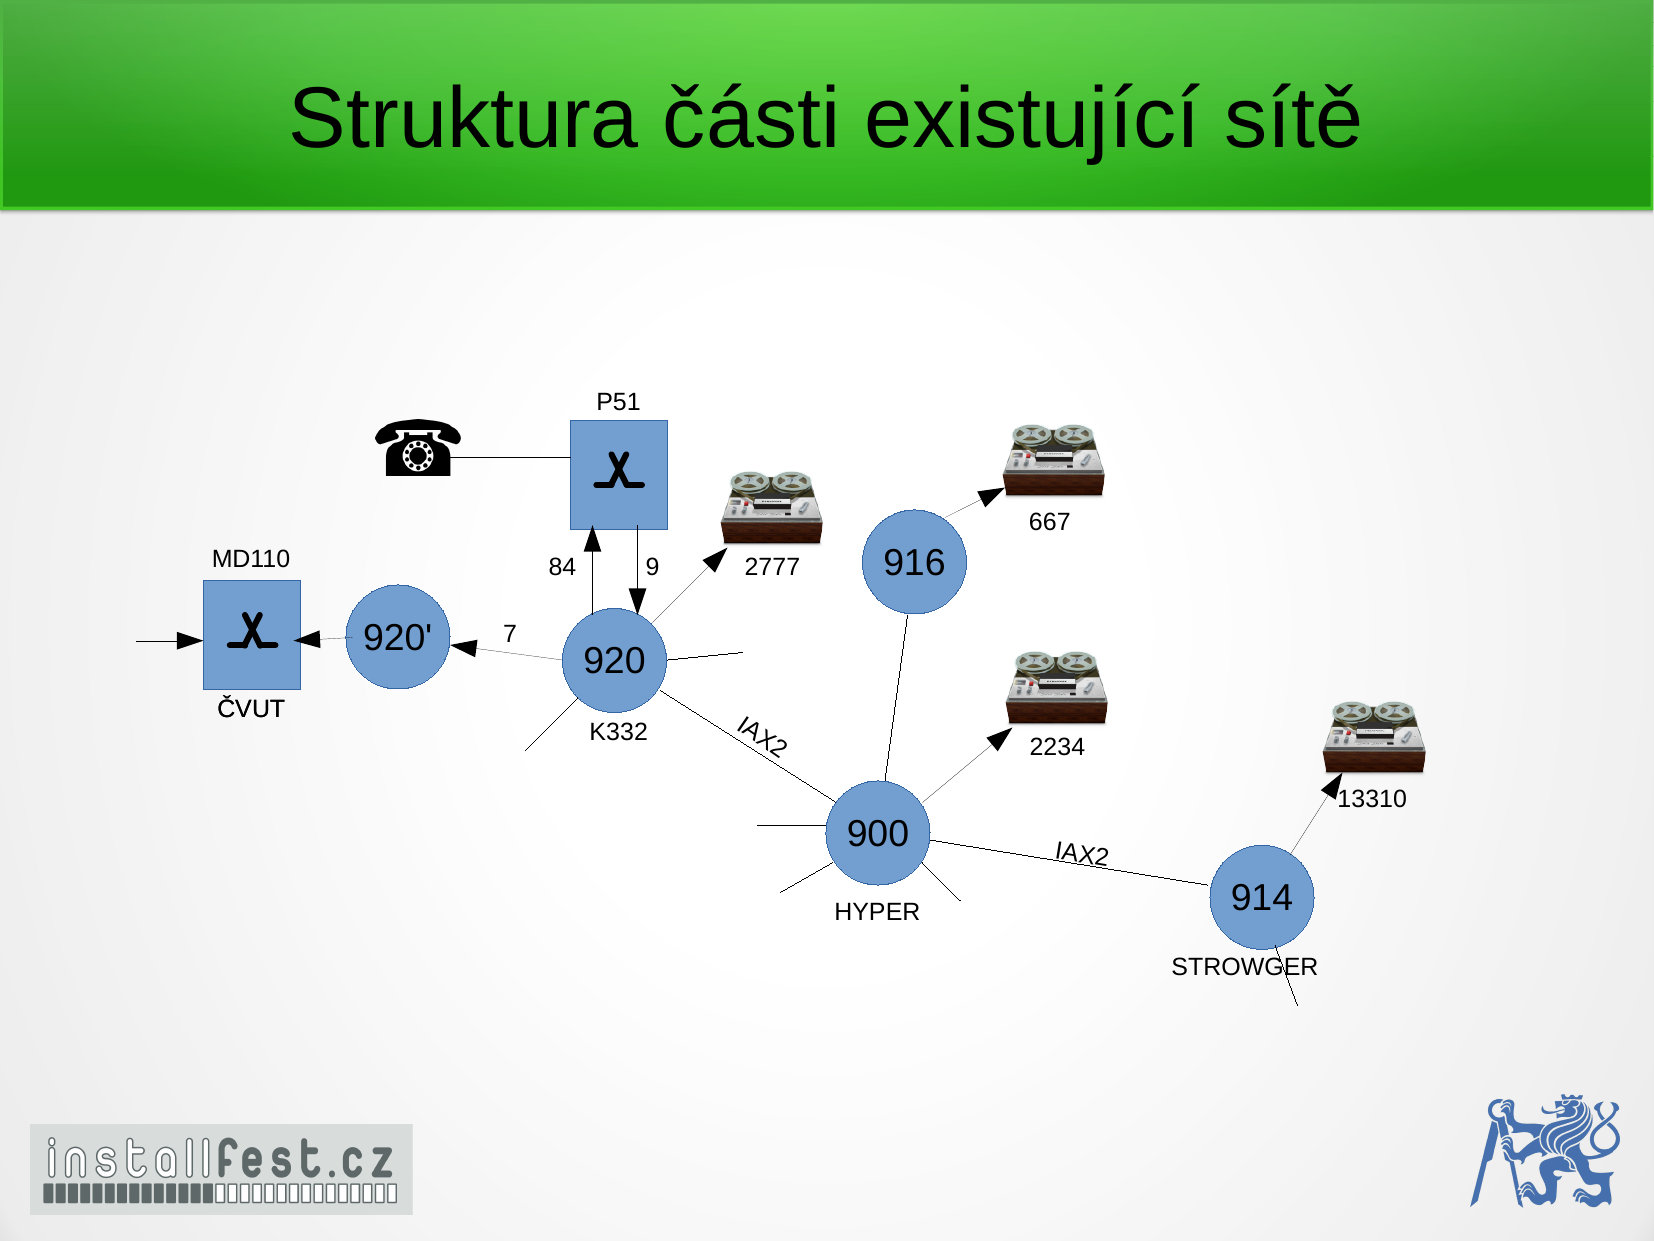

# Struktura části existující sítě
P51
667
916
MD110
84
9
2777
920'
920
7
ČVUT
ČVUT
K332
IAX2
2234
13310
900
IAX2
914
HYPER
STROWGER